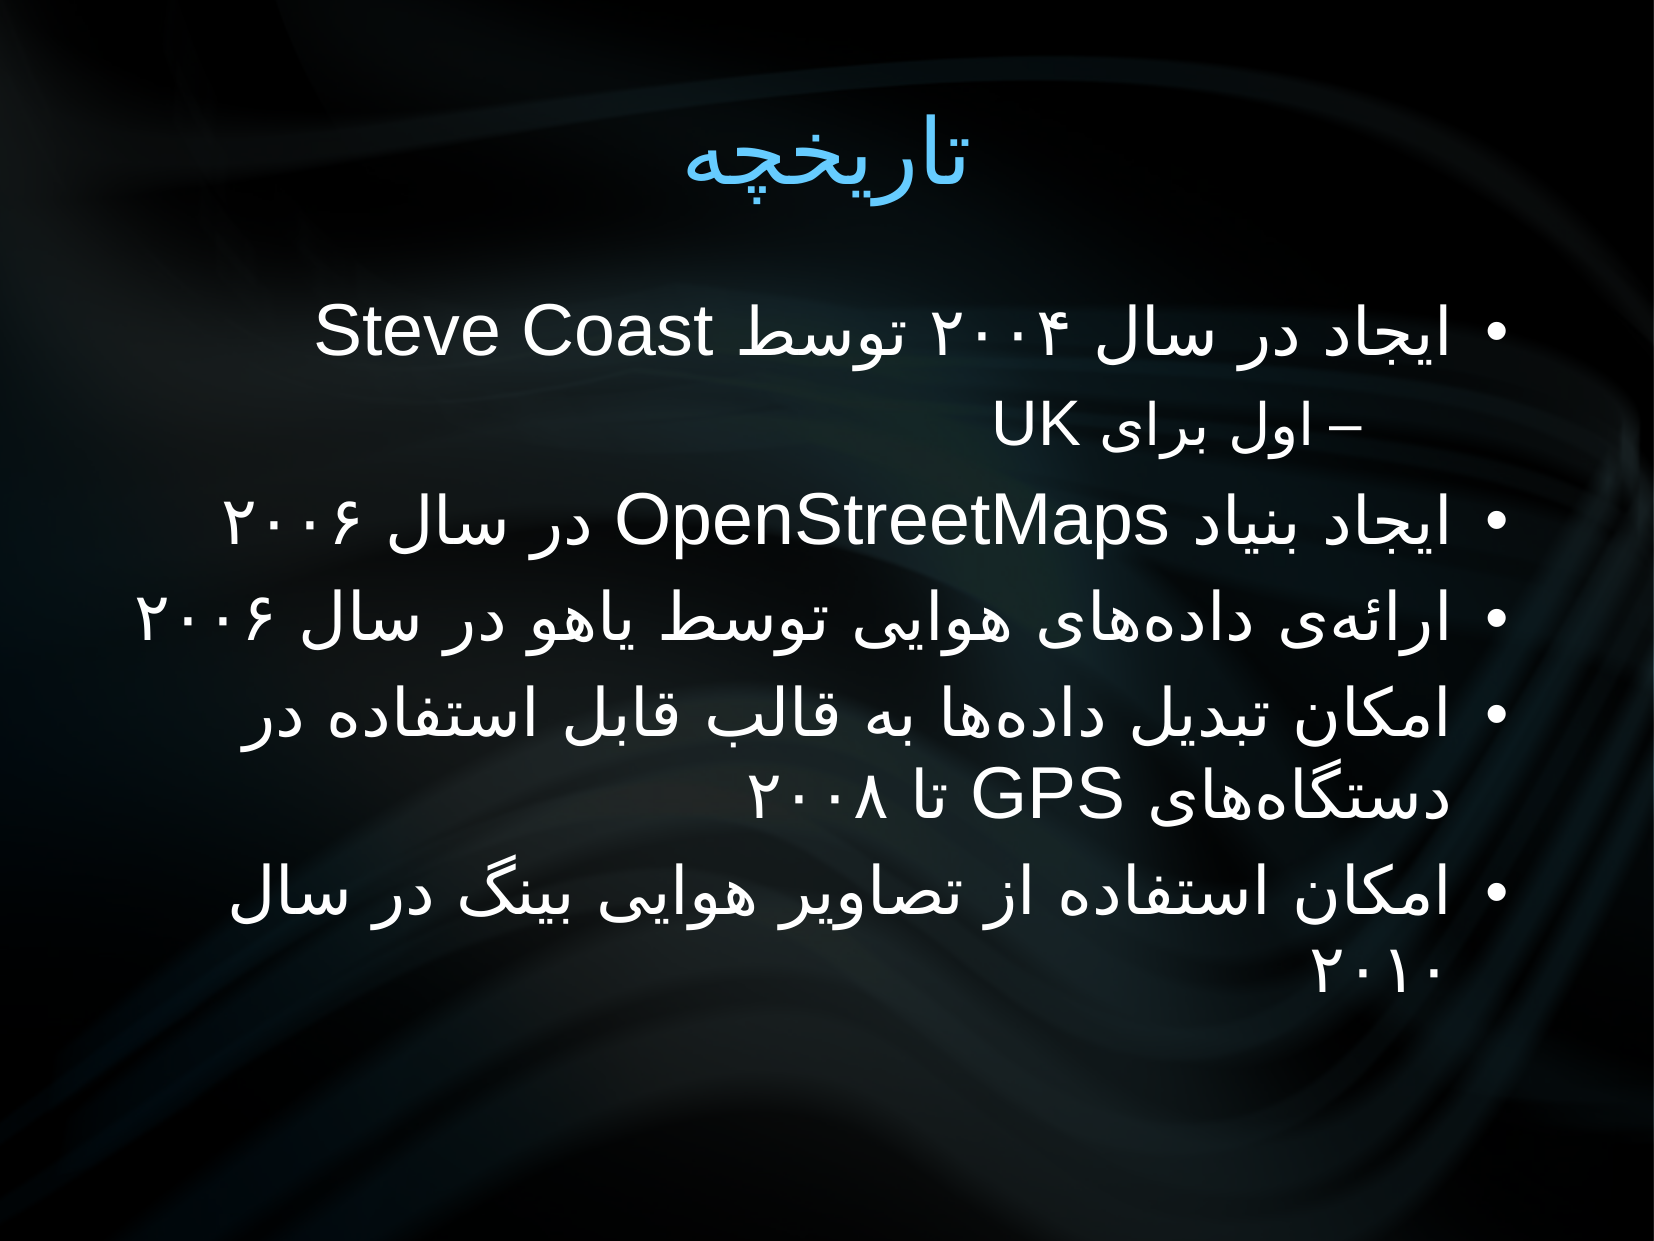

# تاریخچه
ایجاد در سال ۲۰۰۴ توسط Steve Coast
اول برای UK
ایجاد بنیاد OpenStreetMaps در سال ۲۰۰۶
ارائه‌ی داده‌های هوایی توسط یاهو در سال ۲۰۰۶
امکان تبدیل داده‌ها به قالب قابل استفاده در دستگاه‌های GPS تا ۲۰۰۸
امکان استفاده از تصاویر هوایی بینگ در سال ۲۰۱۰